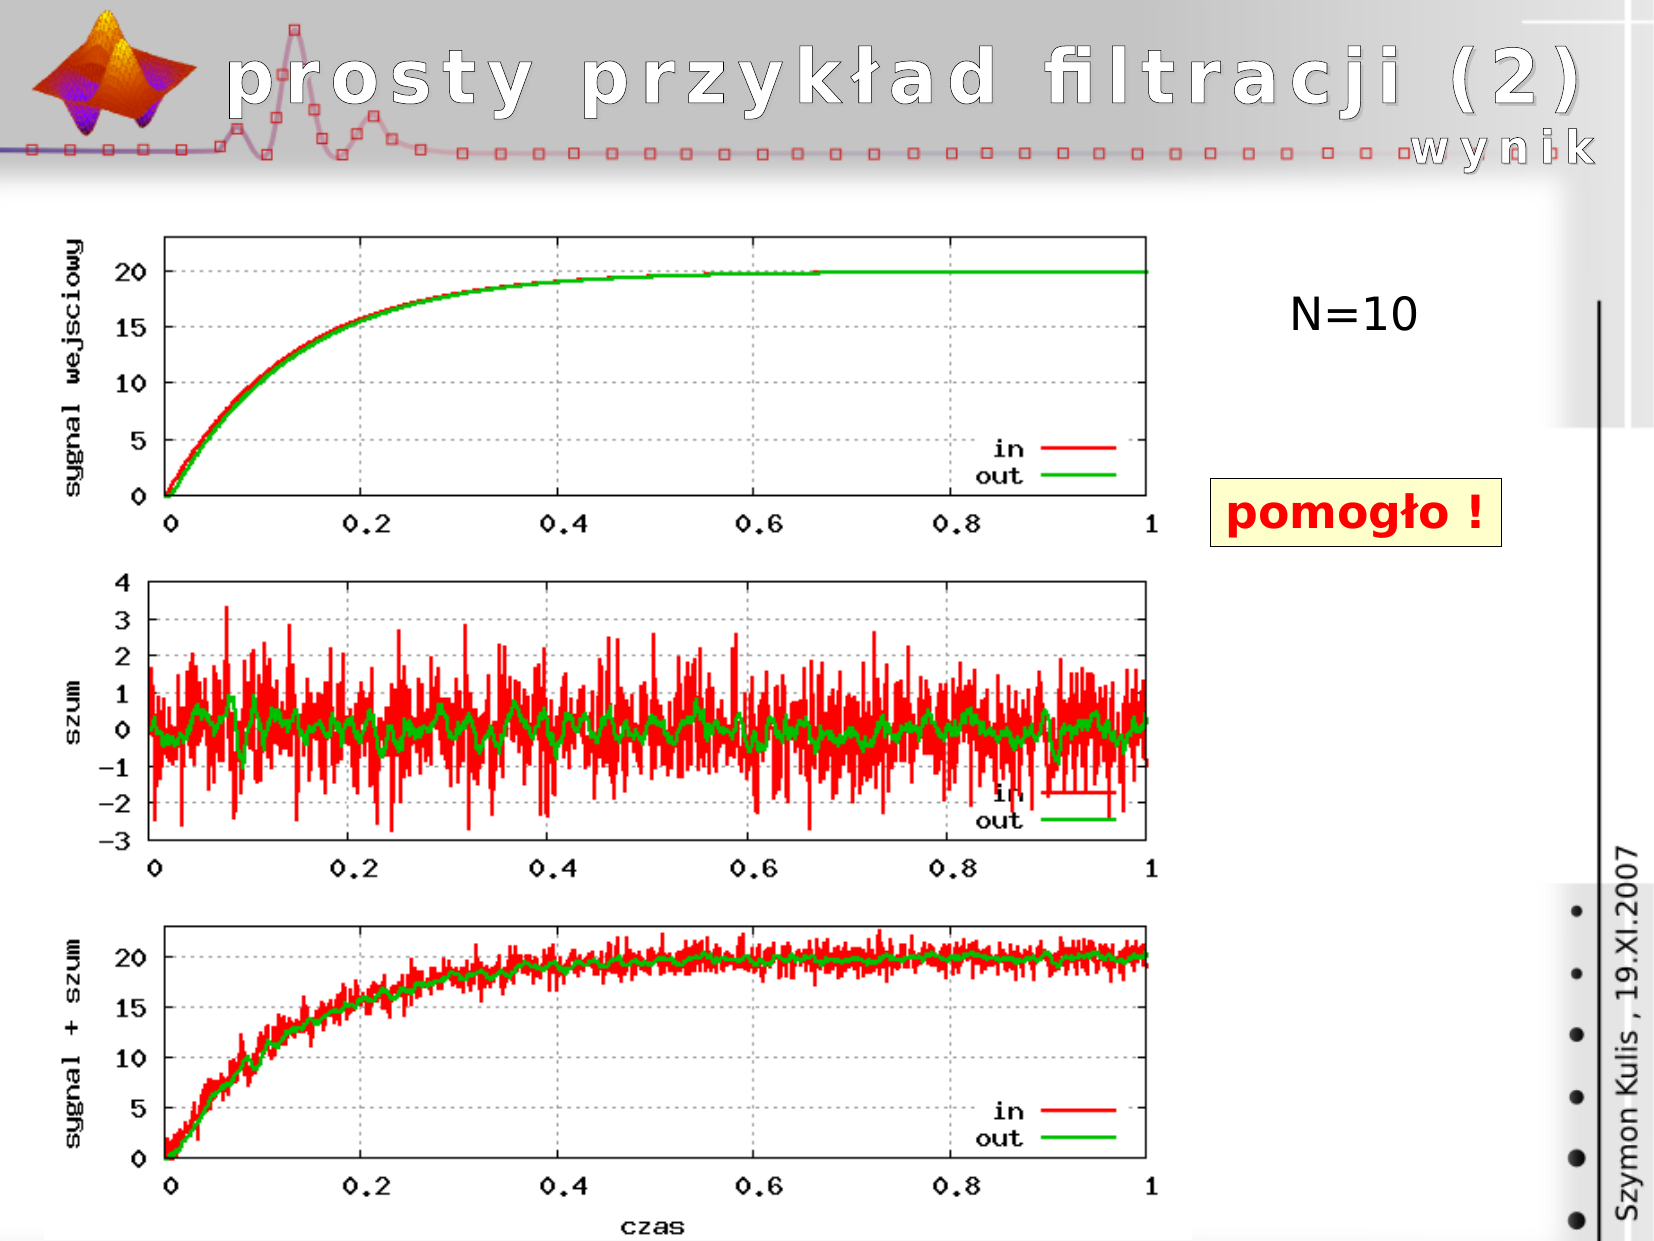

# prosty przykład filtracji (2) wynik
N=10
pomogło !